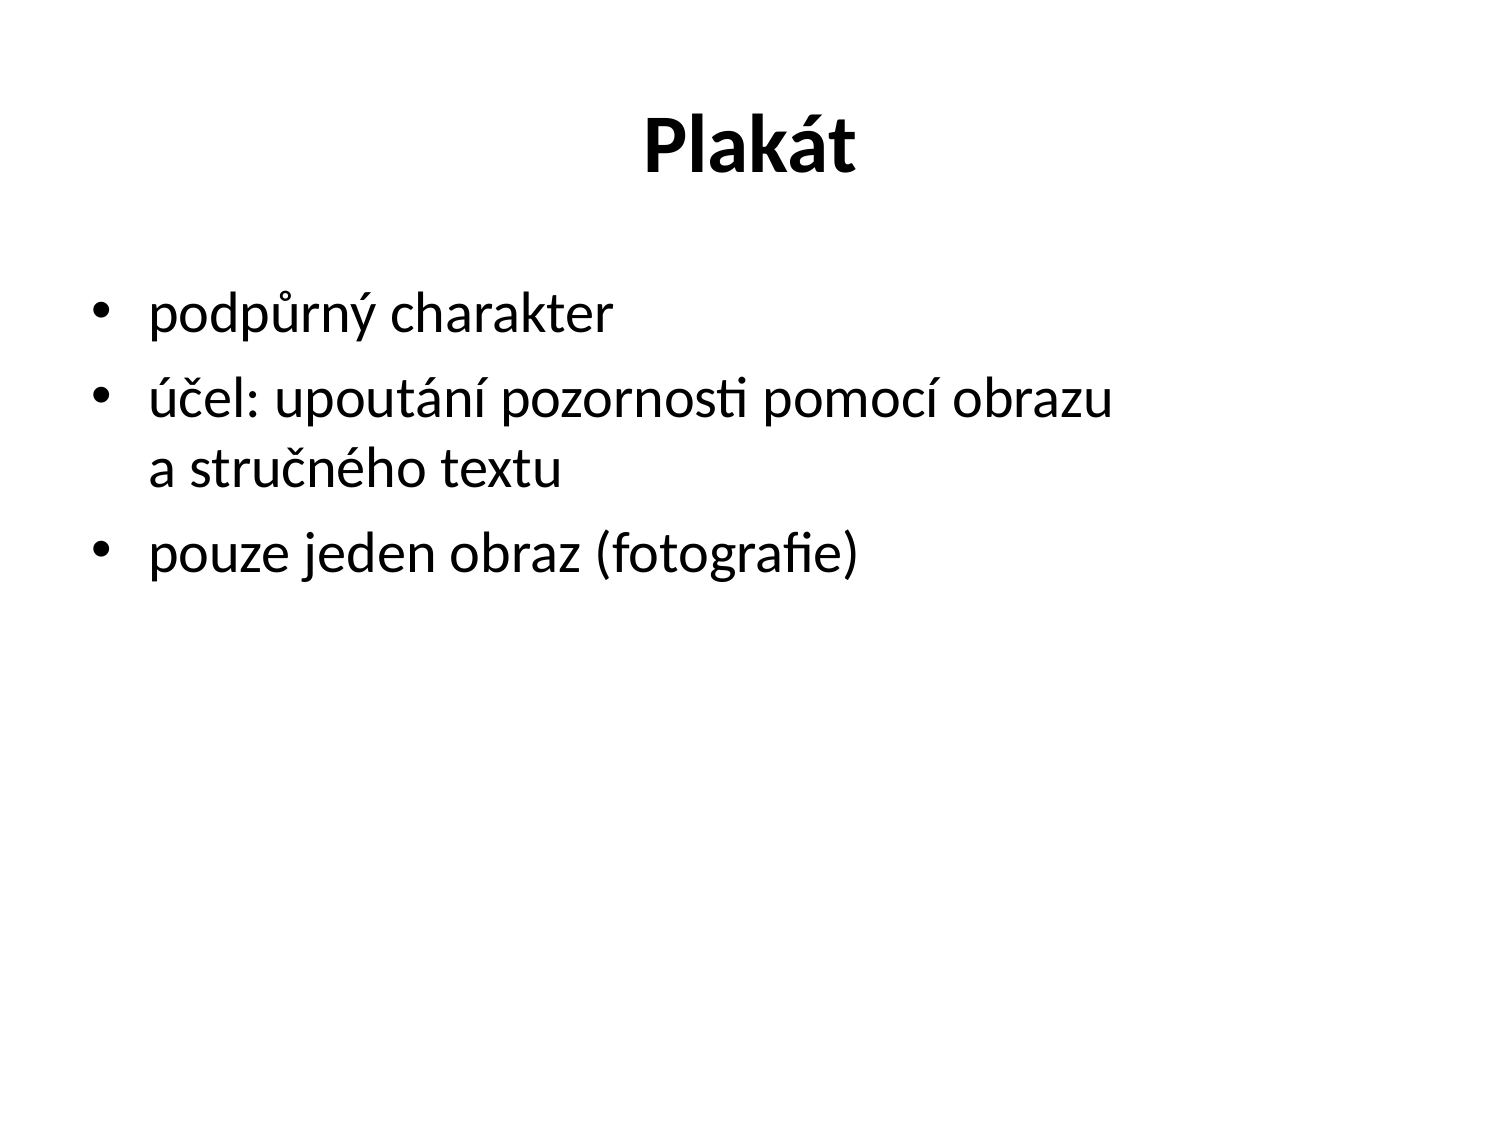

# Plakát
podpůrný charakter
účel: upoutání pozornosti pomocí obrazu
a stručného textu
pouze jeden obraz (fotografie)